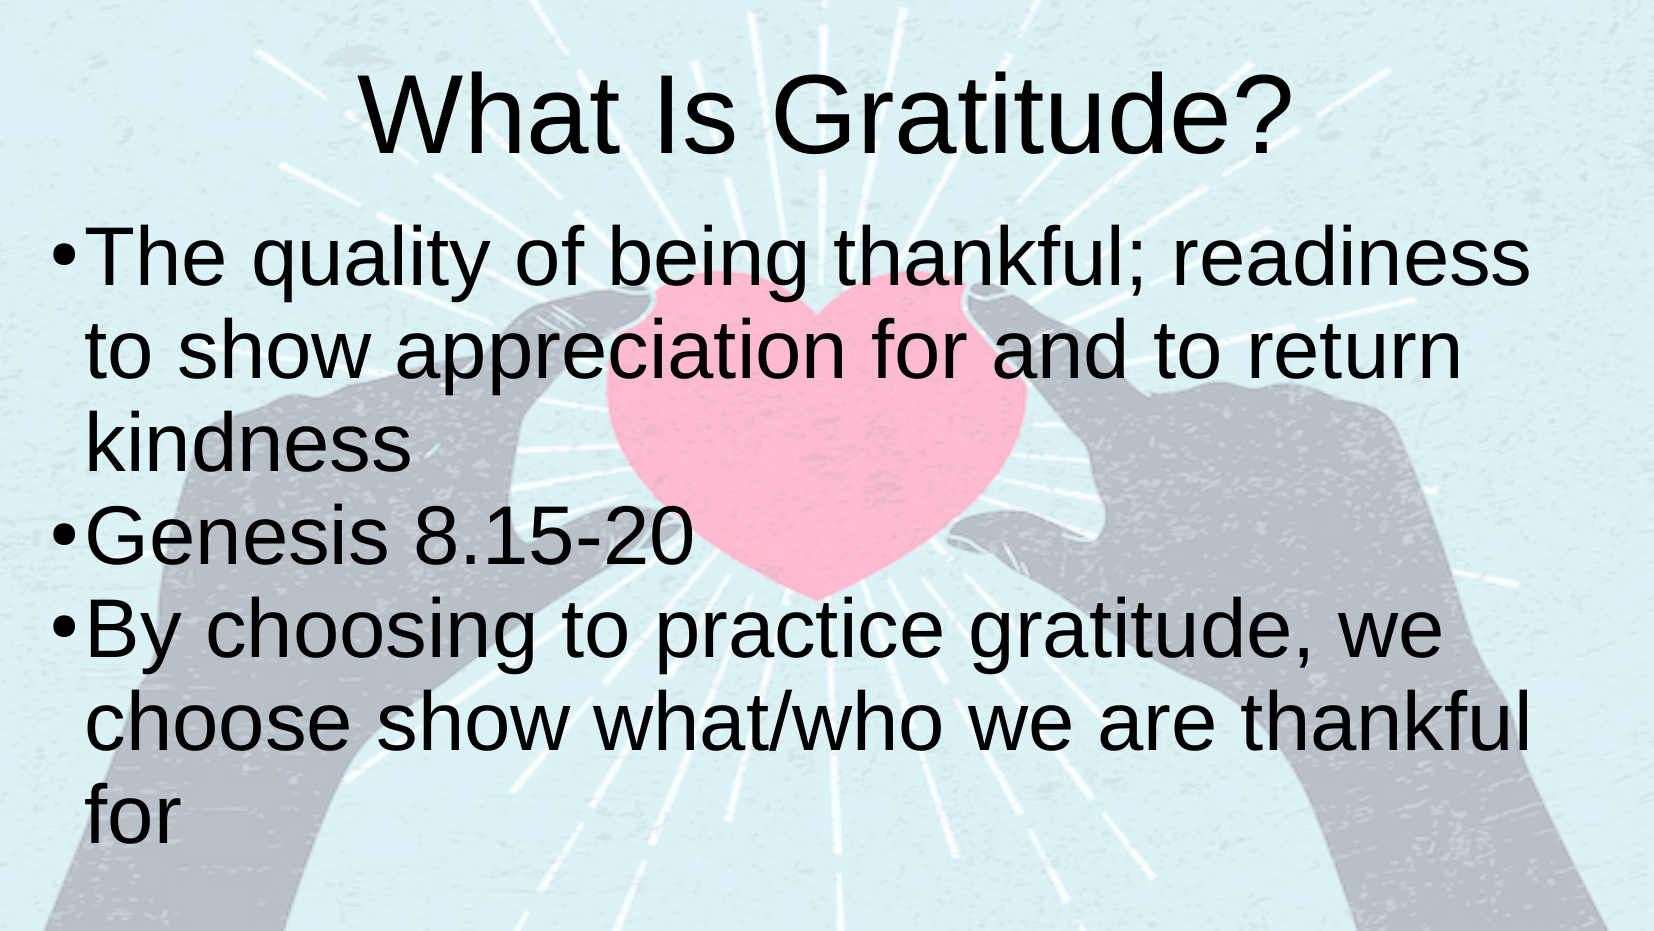

# What Is Gratitude?
The quality of being thankful; readiness to show appreciation for and to return kindness
Genesis 8.15-20
By choosing to practice gratitude, we choose show what/who we are thankful for